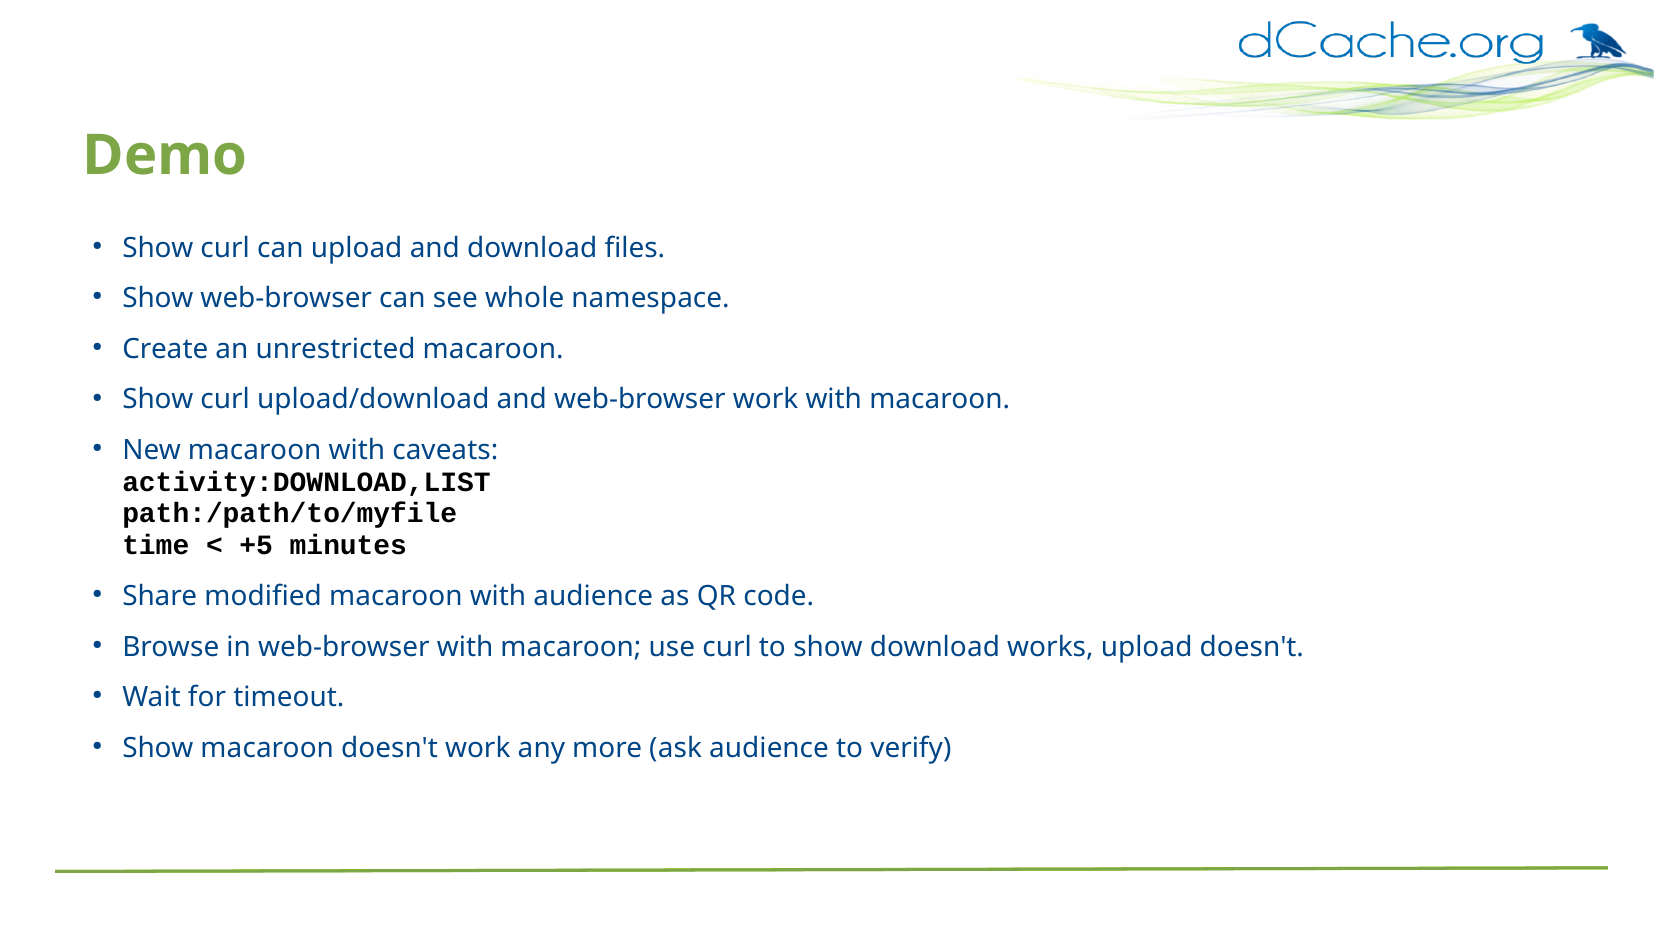

# Demo
Show curl can upload and download files.
Show web-browser can see whole namespace.
Create an unrestricted macaroon.
Show curl upload/download and web-browser work with macaroon.
New macaroon with caveats:
activity:DOWNLOAD,LIST
path:/path/to/myfile
time < +5 minutes
Share modified macaroon with audience as QR code.
Browse in web-browser with macaroon; use curl to show download works, upload doesn't.
Wait for timeout.
Show macaroon doesn't work any more (ask audience to verify)